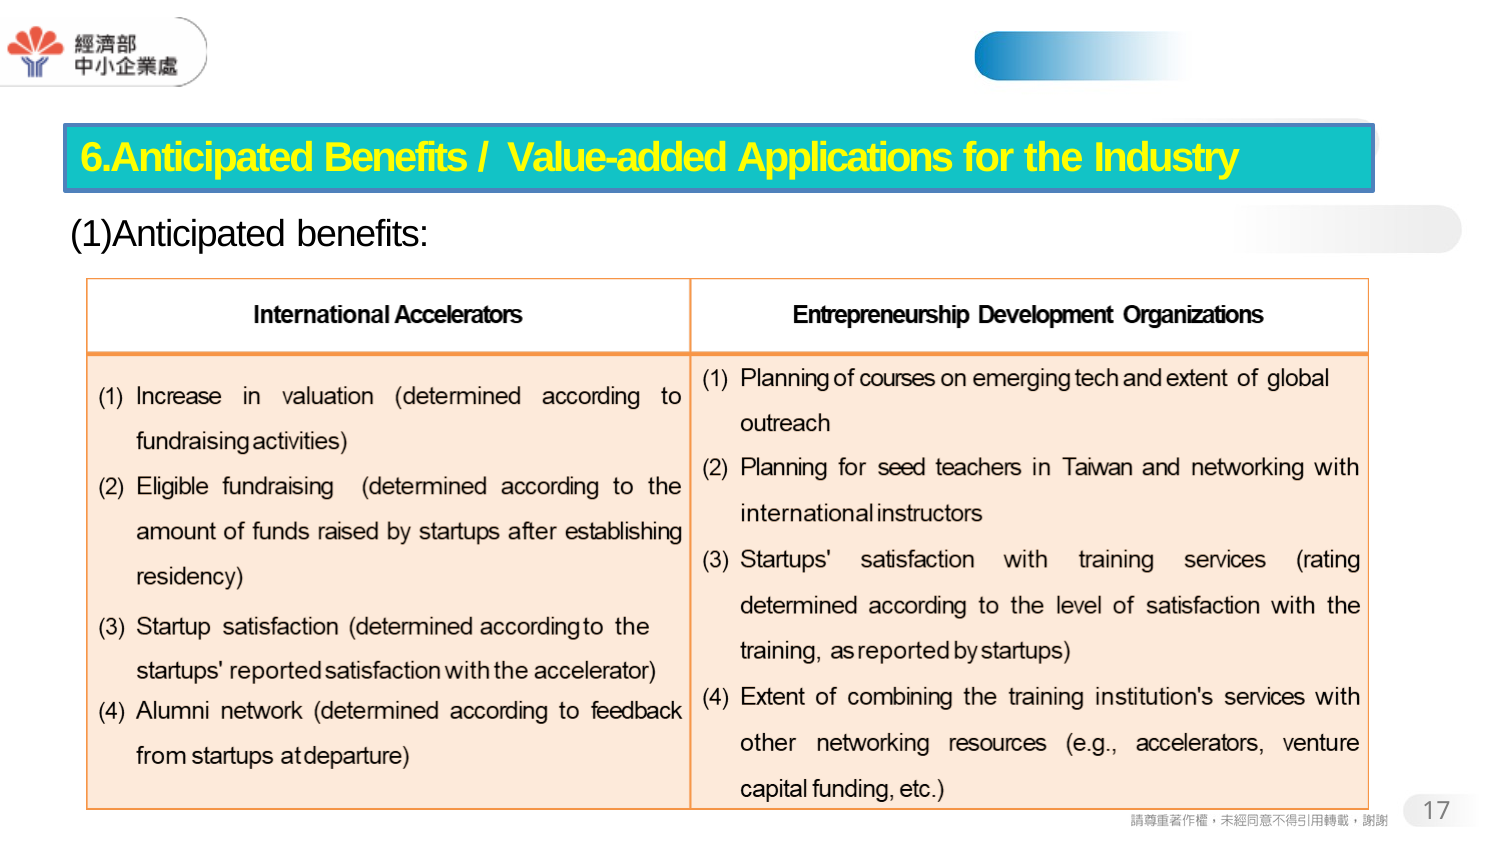

# 6.Anticipated Benefits / Value-added Applications for the Industry
(1)Anticipated benefits: